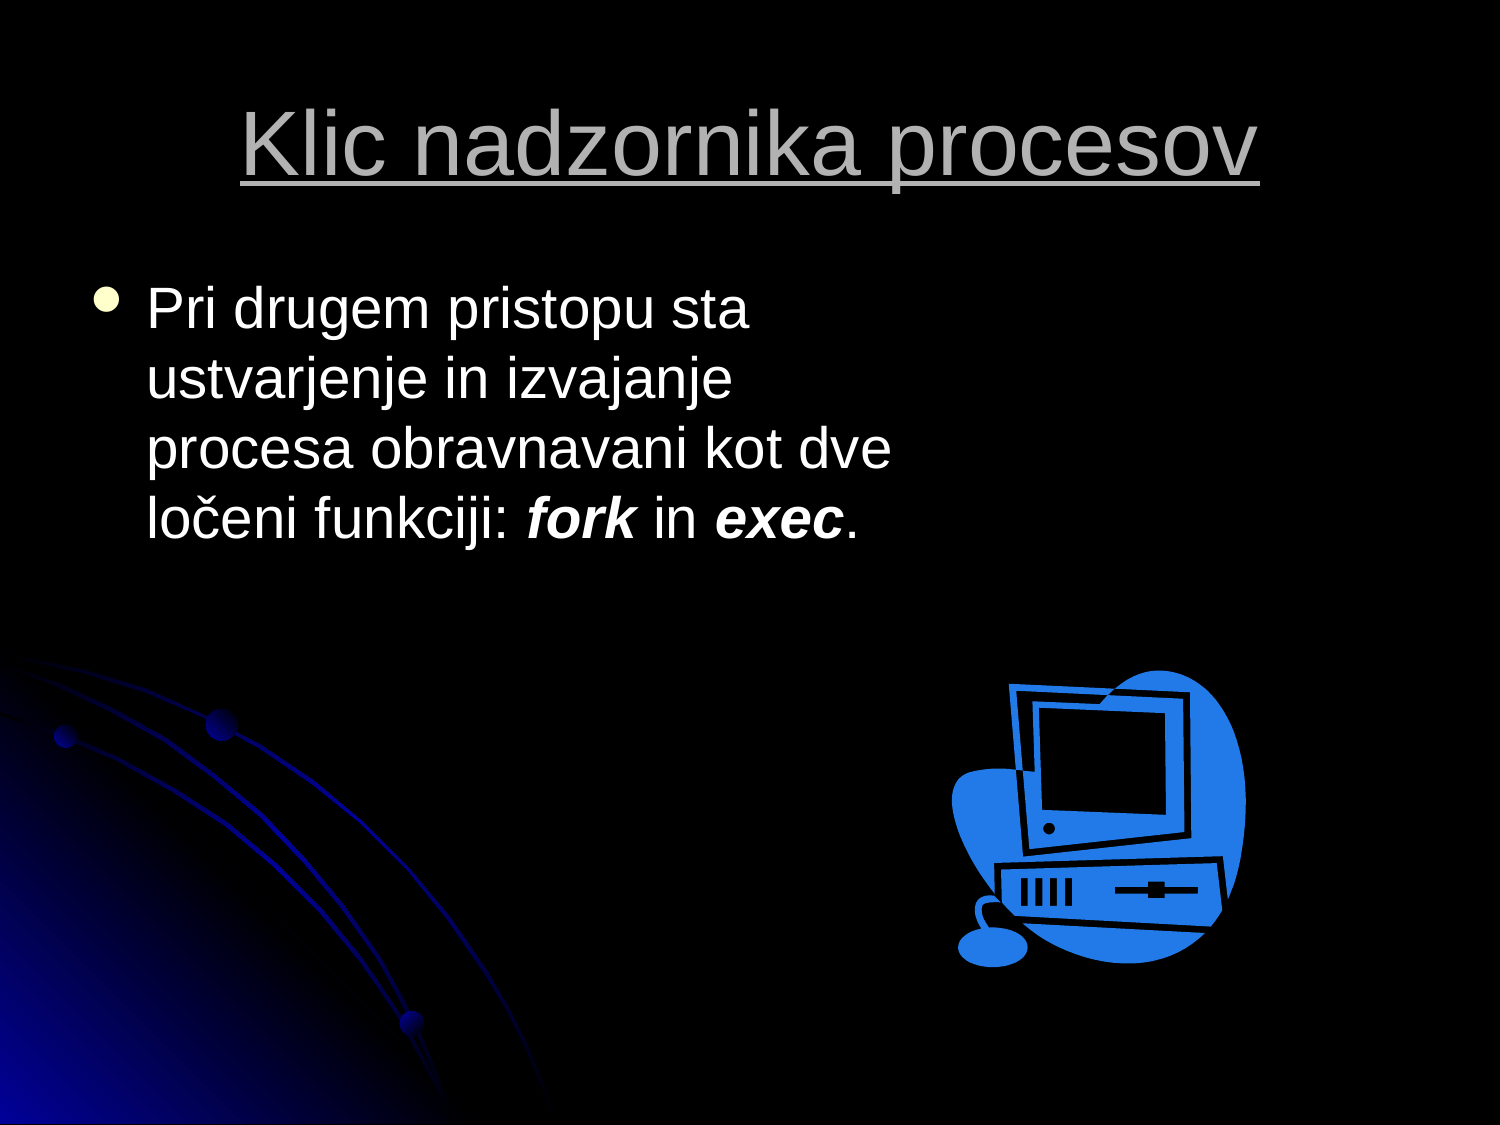

# Klic nadzornika procesov
Pri drugem pristopu sta ustvarjenje in izvajanje procesa obravnavani kot dve ločeni funkciji: fork in exec.